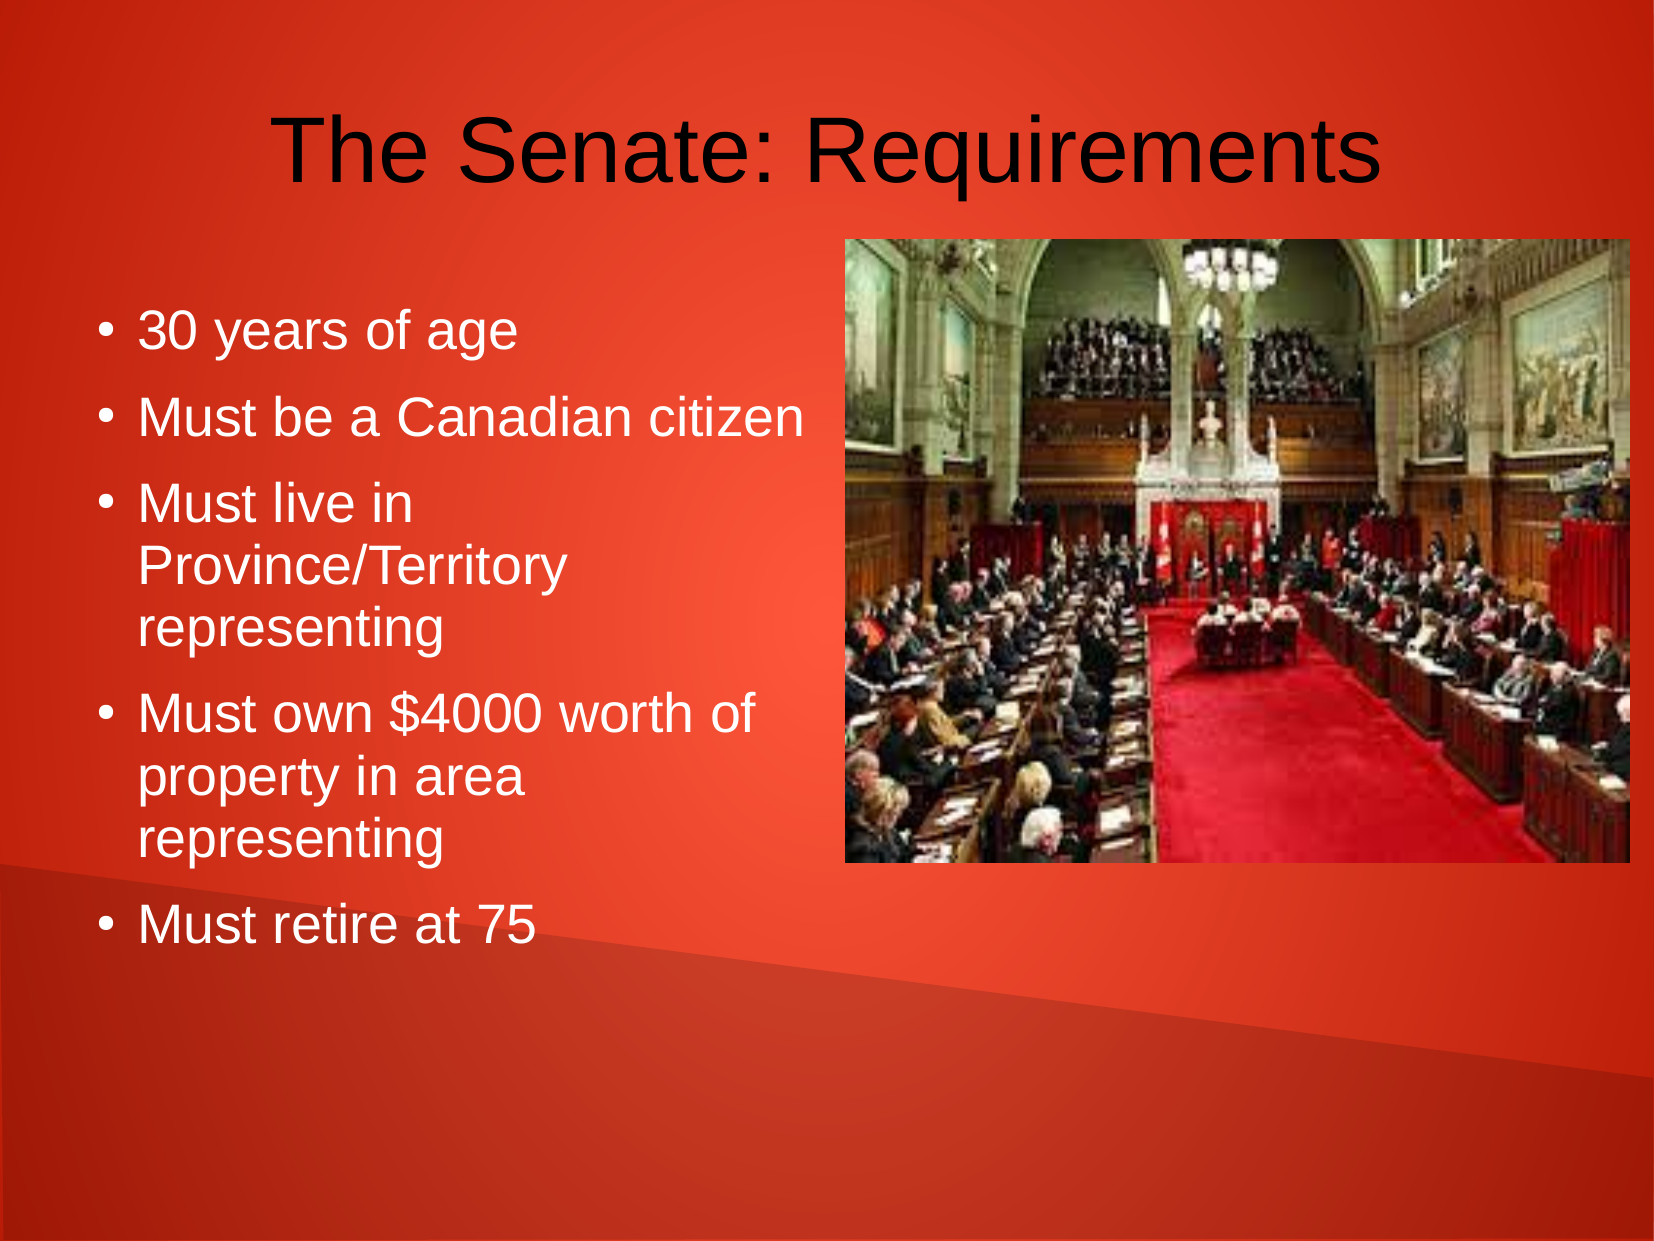

# The Senate: Requirements
30 years of age
Must be a Canadian citizen
Must live in Province/Territory representing
Must own $4000 worth of property in area representing
Must retire at 75